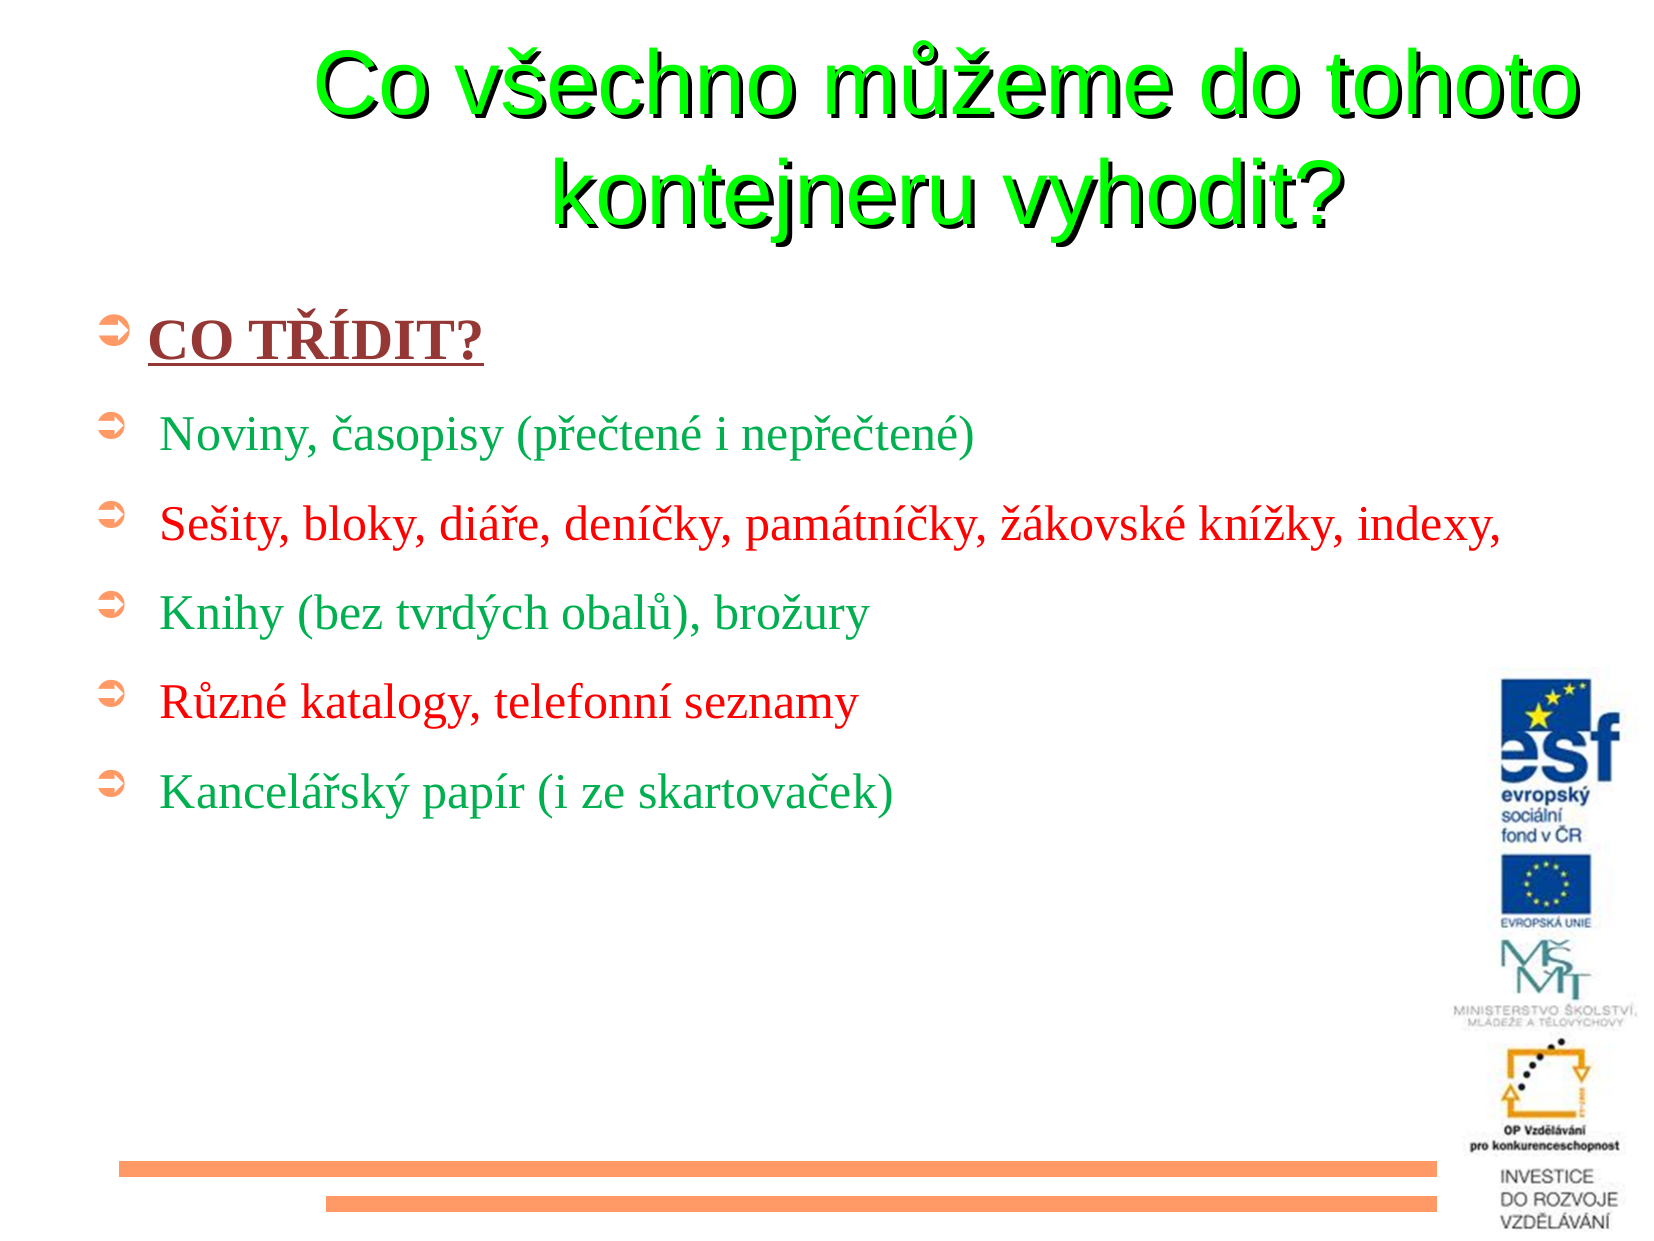

# Co všechno můžeme do tohoto kontejneru vyhodit?
CO TŘÍDIT?
 Noviny, časopisy (přečtené i nepřečtené)
 Sešity, bloky, diáře, deníčky, památníčky, žákovské knížky, indexy,
 Knihy (bez tvrdých obalů), brožury
 Různé katalogy, telefonní seznamy
 Kancelářský papír (i ze skartovaček)